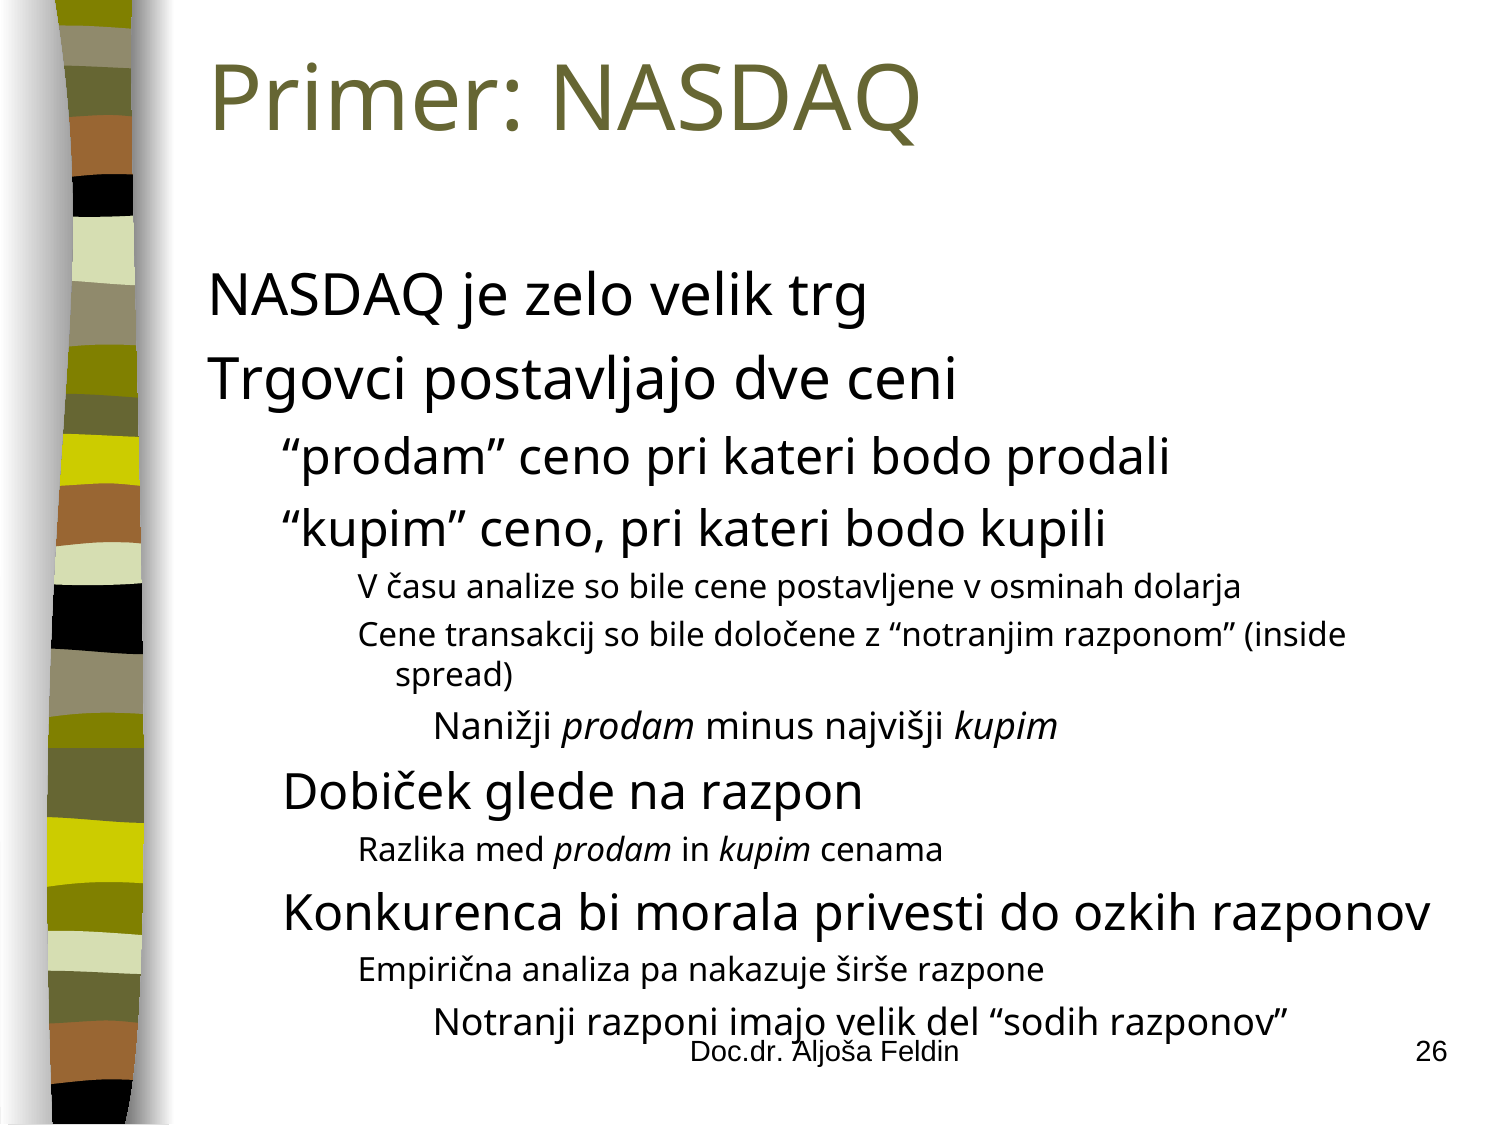

# Primer: NASDAQ
NASDAQ je zelo velik trg
Trgovci postavljajo dve ceni
“prodam” ceno pri kateri bodo prodali
“kupim” ceno, pri kateri bodo kupili
V času analize so bile cene postavljene v osminah dolarja
Cene transakcij so bile določene z “notranjim razponom” (inside spread)
Nanižji prodam minus najvišji kupim
Dobiček glede na razpon
Razlika med prodam in kupim cenama
Konkurenca bi morala privesti do ozkih razponov
Empirična analiza pa nakazuje širše razpone
Notranji razponi imajo velik del “sodih razponov”
Doc.dr. Aljoša Feldin